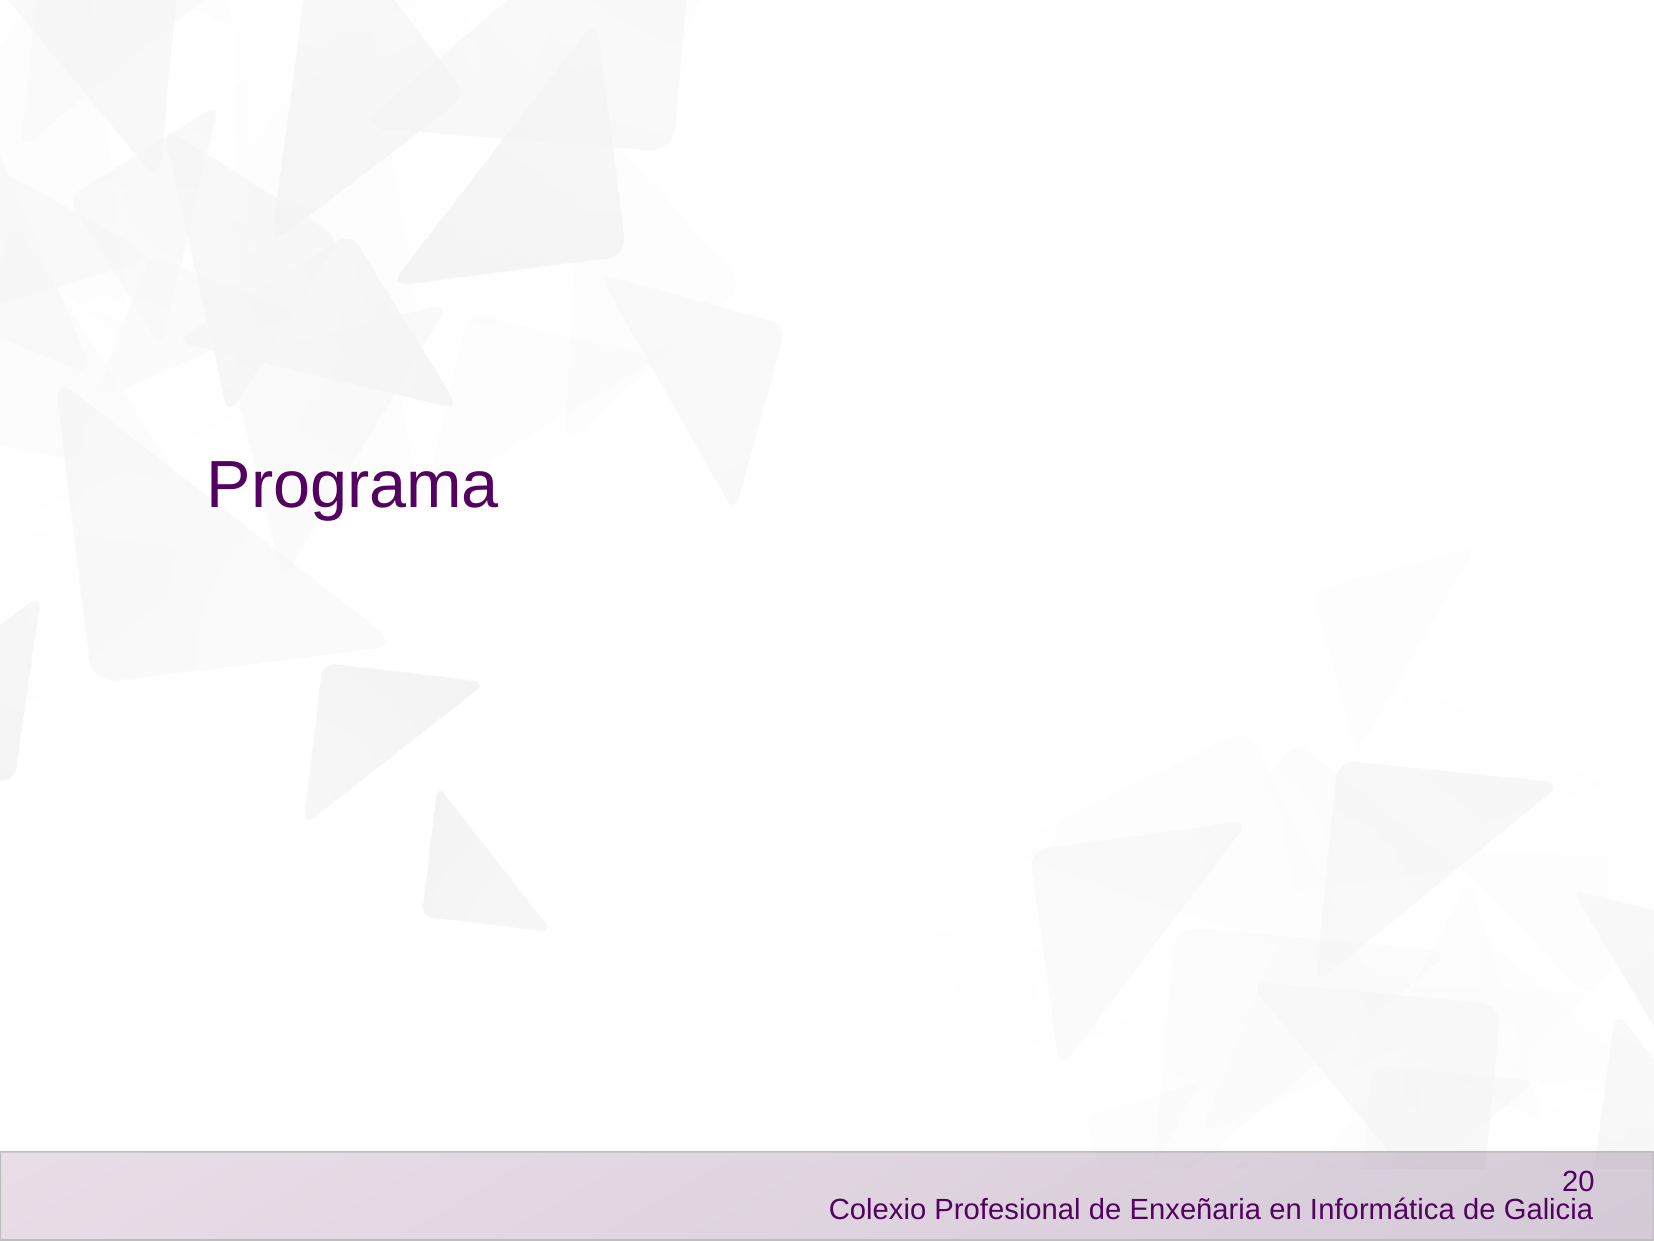

# Programa
20
Colexio Profesional de Enxeñaria en Informática de Galicia